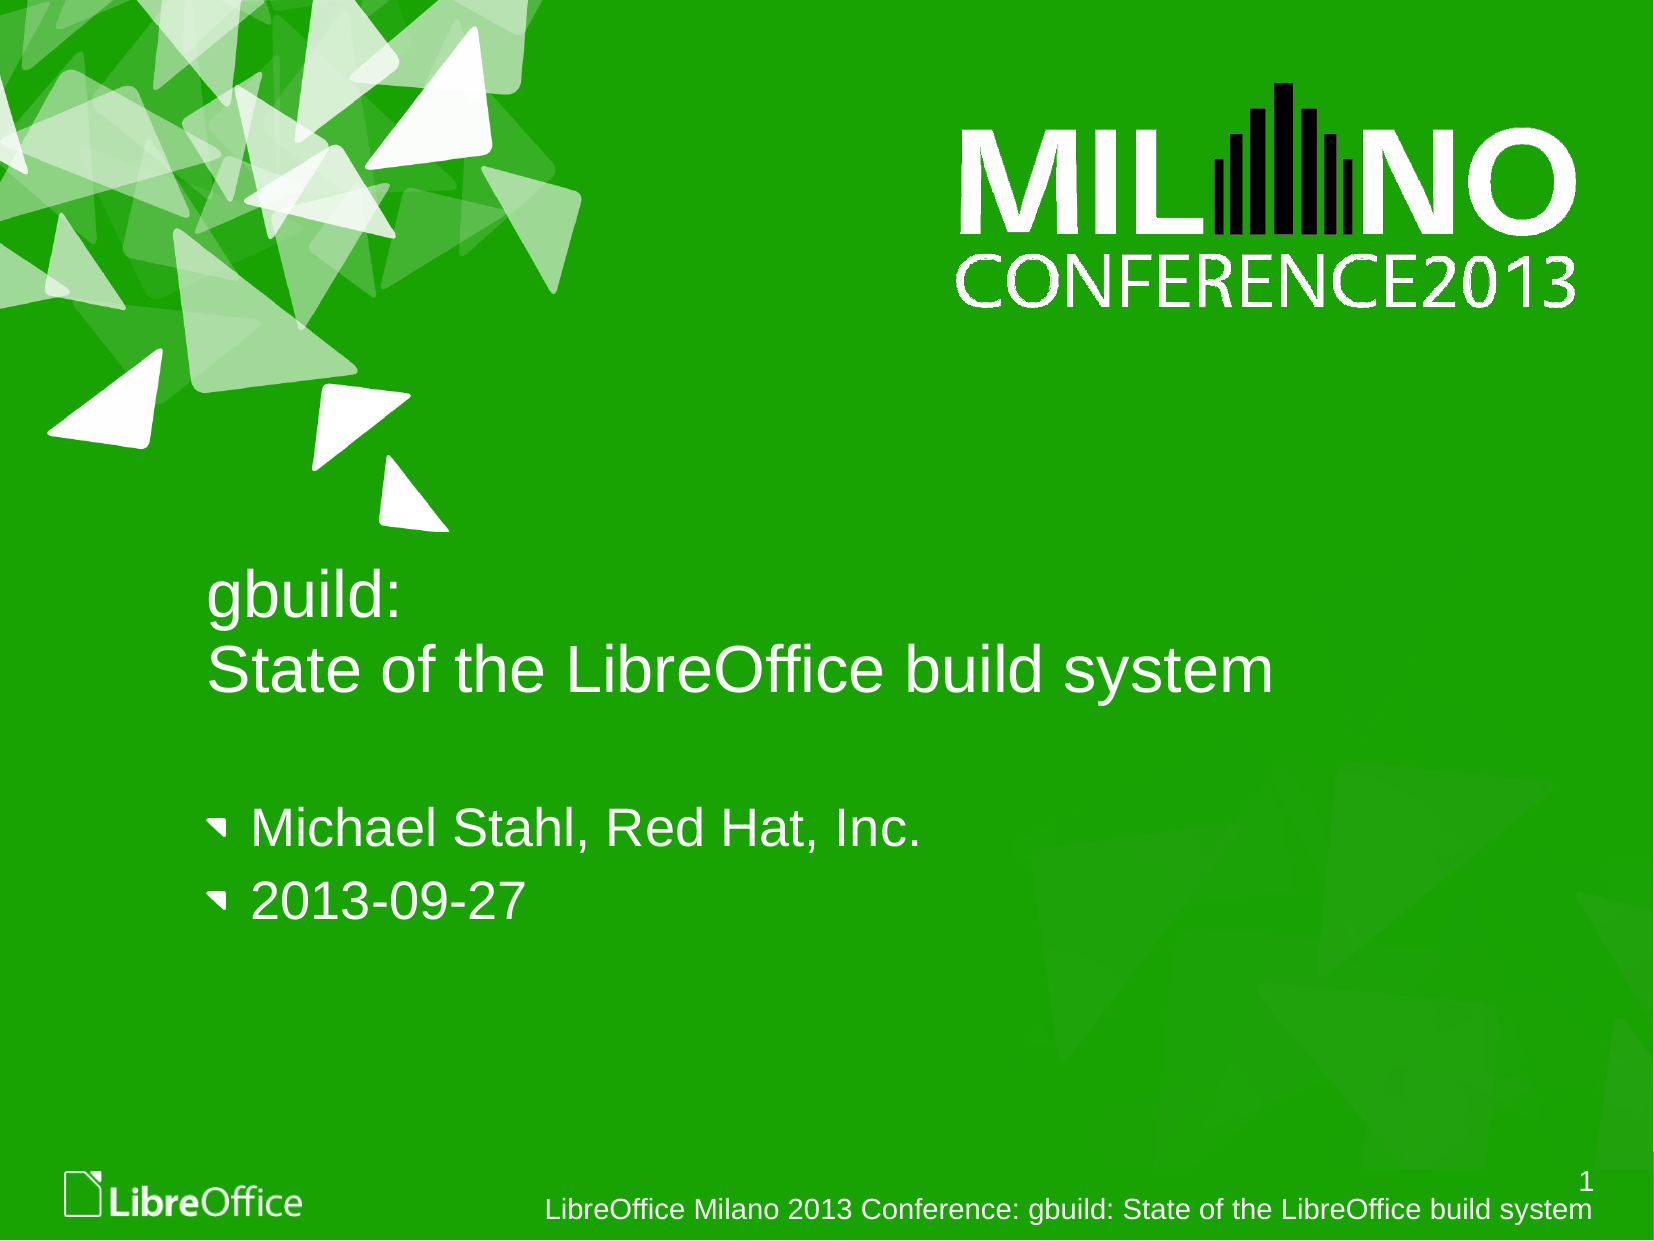

# gbuild: State of the LibreOffice build system
Michael Stahl, Red Hat, Inc.
2013-09-27
1
LibreOffice Milano 2013 Conference: gbuild: State of the LibreOffice build system